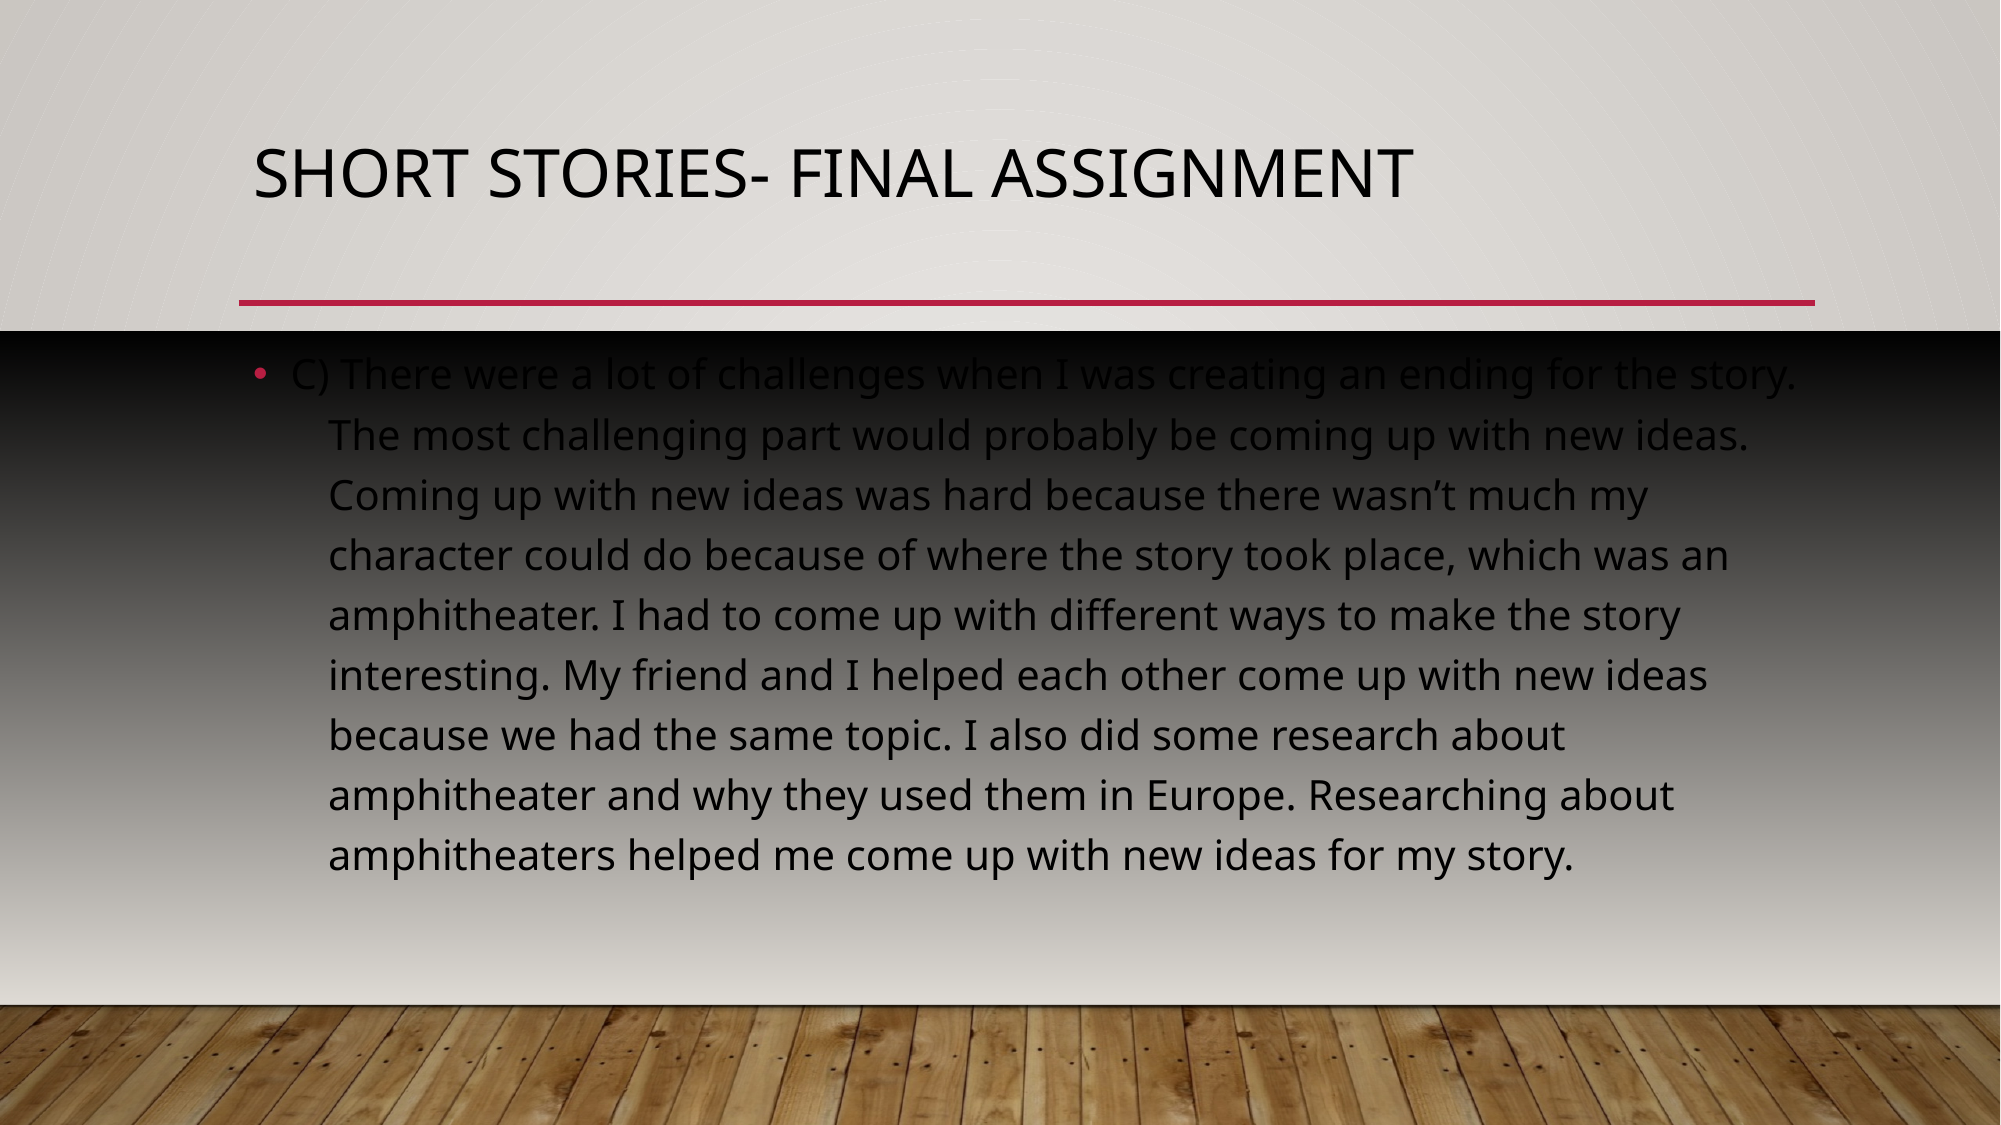

# Short stories- Final assignment
C) There were a lot of challenges when I was creating an ending for the story. The most challenging part would probably be coming up with new ideas. Coming up with new ideas was hard because there wasn’t much my character could do because of where the story took place, which was an amphitheater. I had to come up with different ways to make the story interesting. My friend and I helped each other come up with new ideas because we had the same topic. I also did some research about amphitheater and why they used them in Europe. Researching about amphitheaters helped me come up with new ideas for my story.